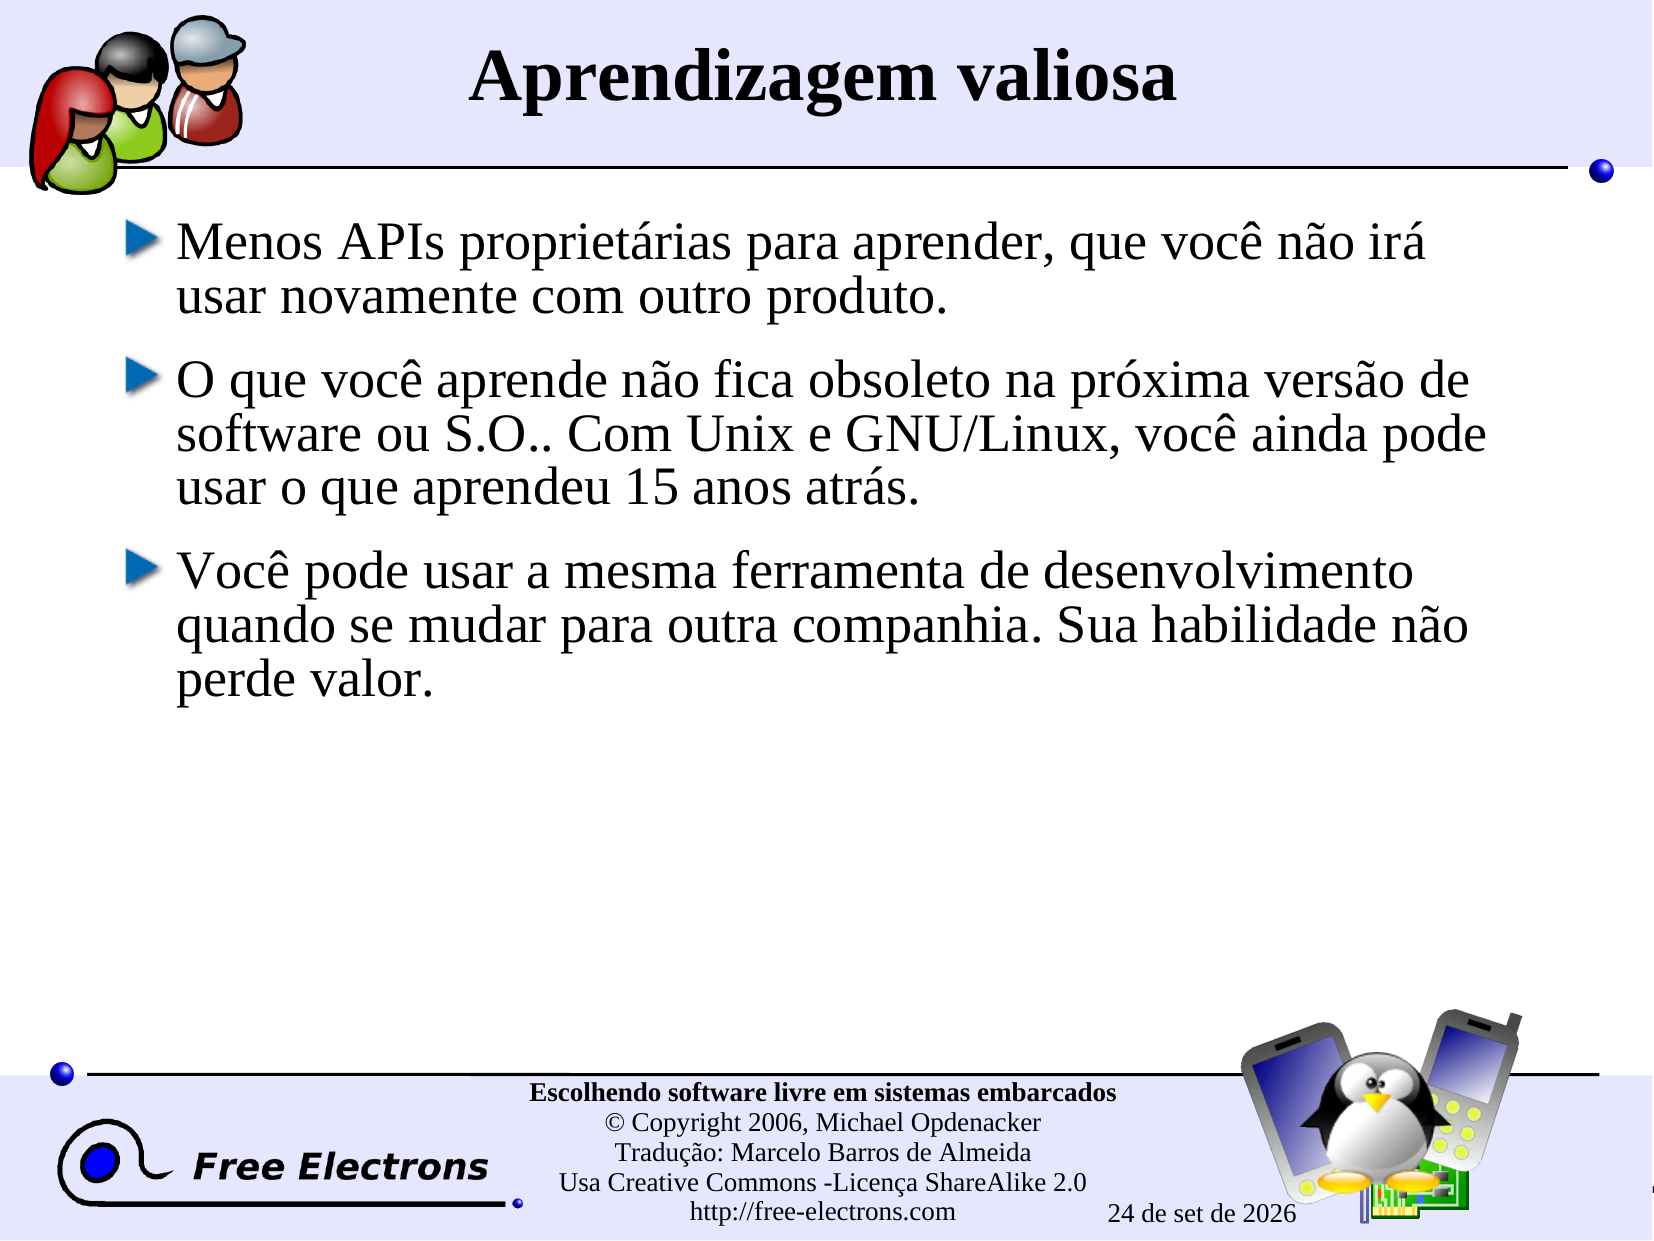

# Aprendizagem valiosa
Menos APIs proprietárias para aprender, que você não irá usar novamente com outro produto.
O que você aprende não fica obsoleto na próxima versão de software ou S.O.. Com Unix e GNU/Linux, você ainda pode usar o que aprendeu 15 anos atrás.
Você pode usar a mesma ferramenta de desenvolvimento quando se mudar para outra companhia. Sua habilidade não perde valor.